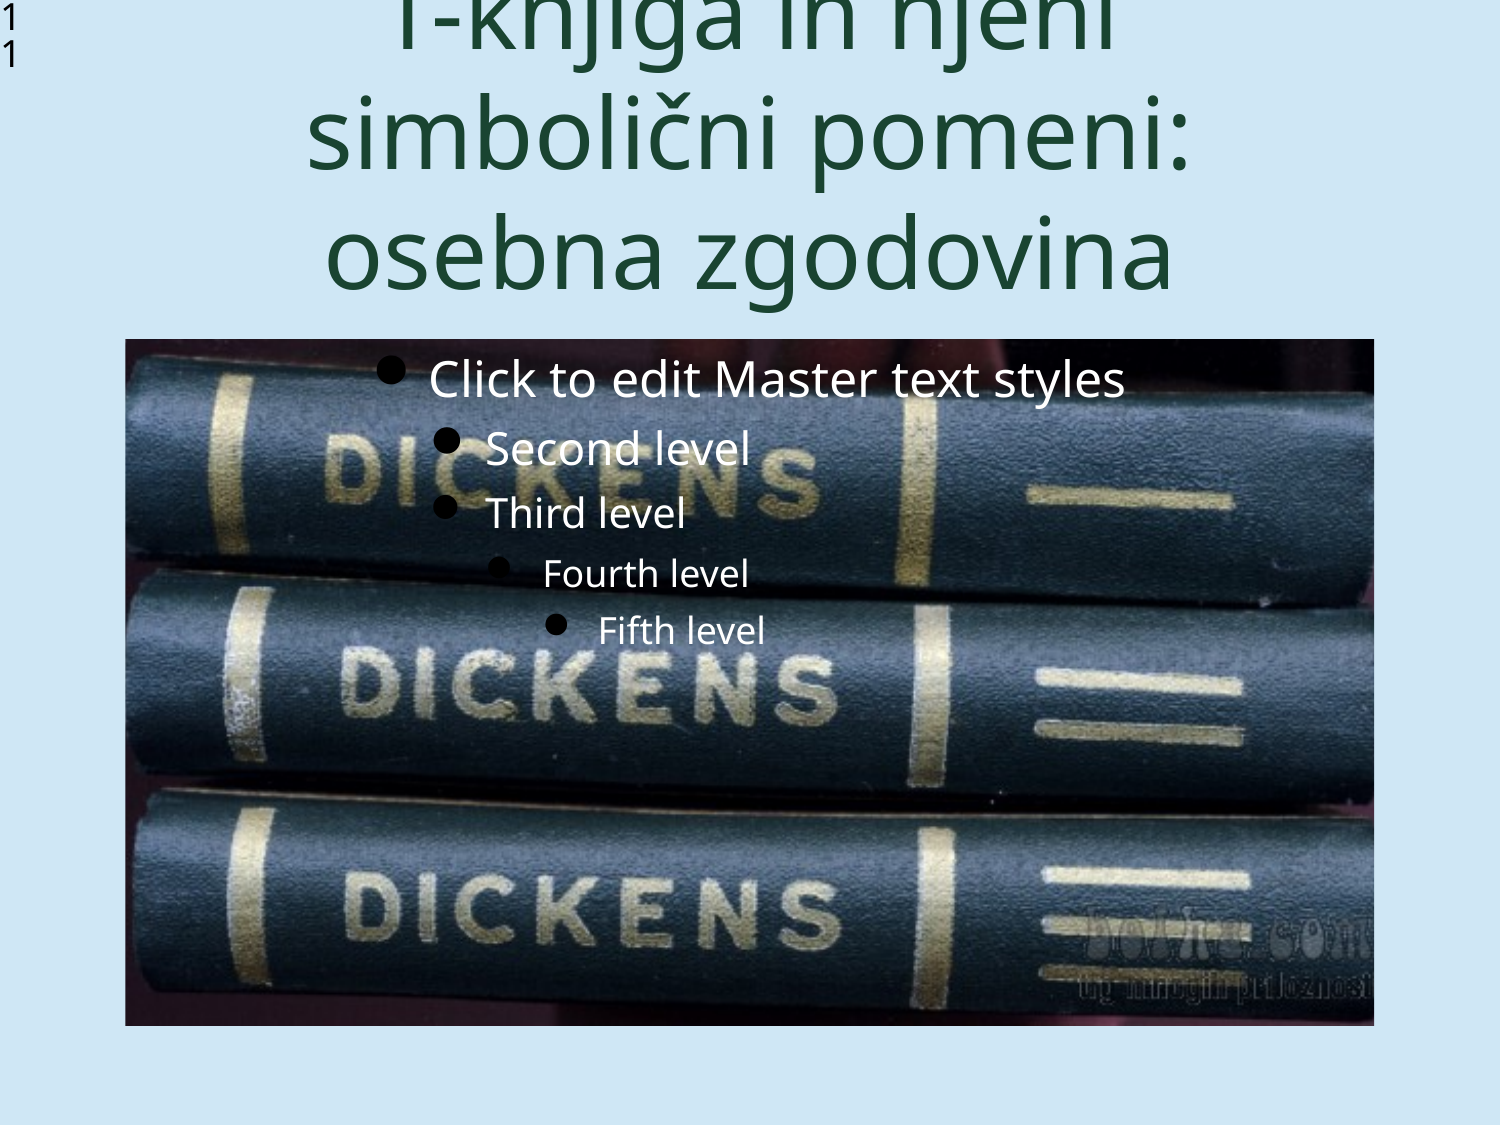

# T-knjiga in njeni simbolični pomeni: osebna zgodovina
Click to edit Master text styles
Second level
Third level
Fourth level
Fifth level